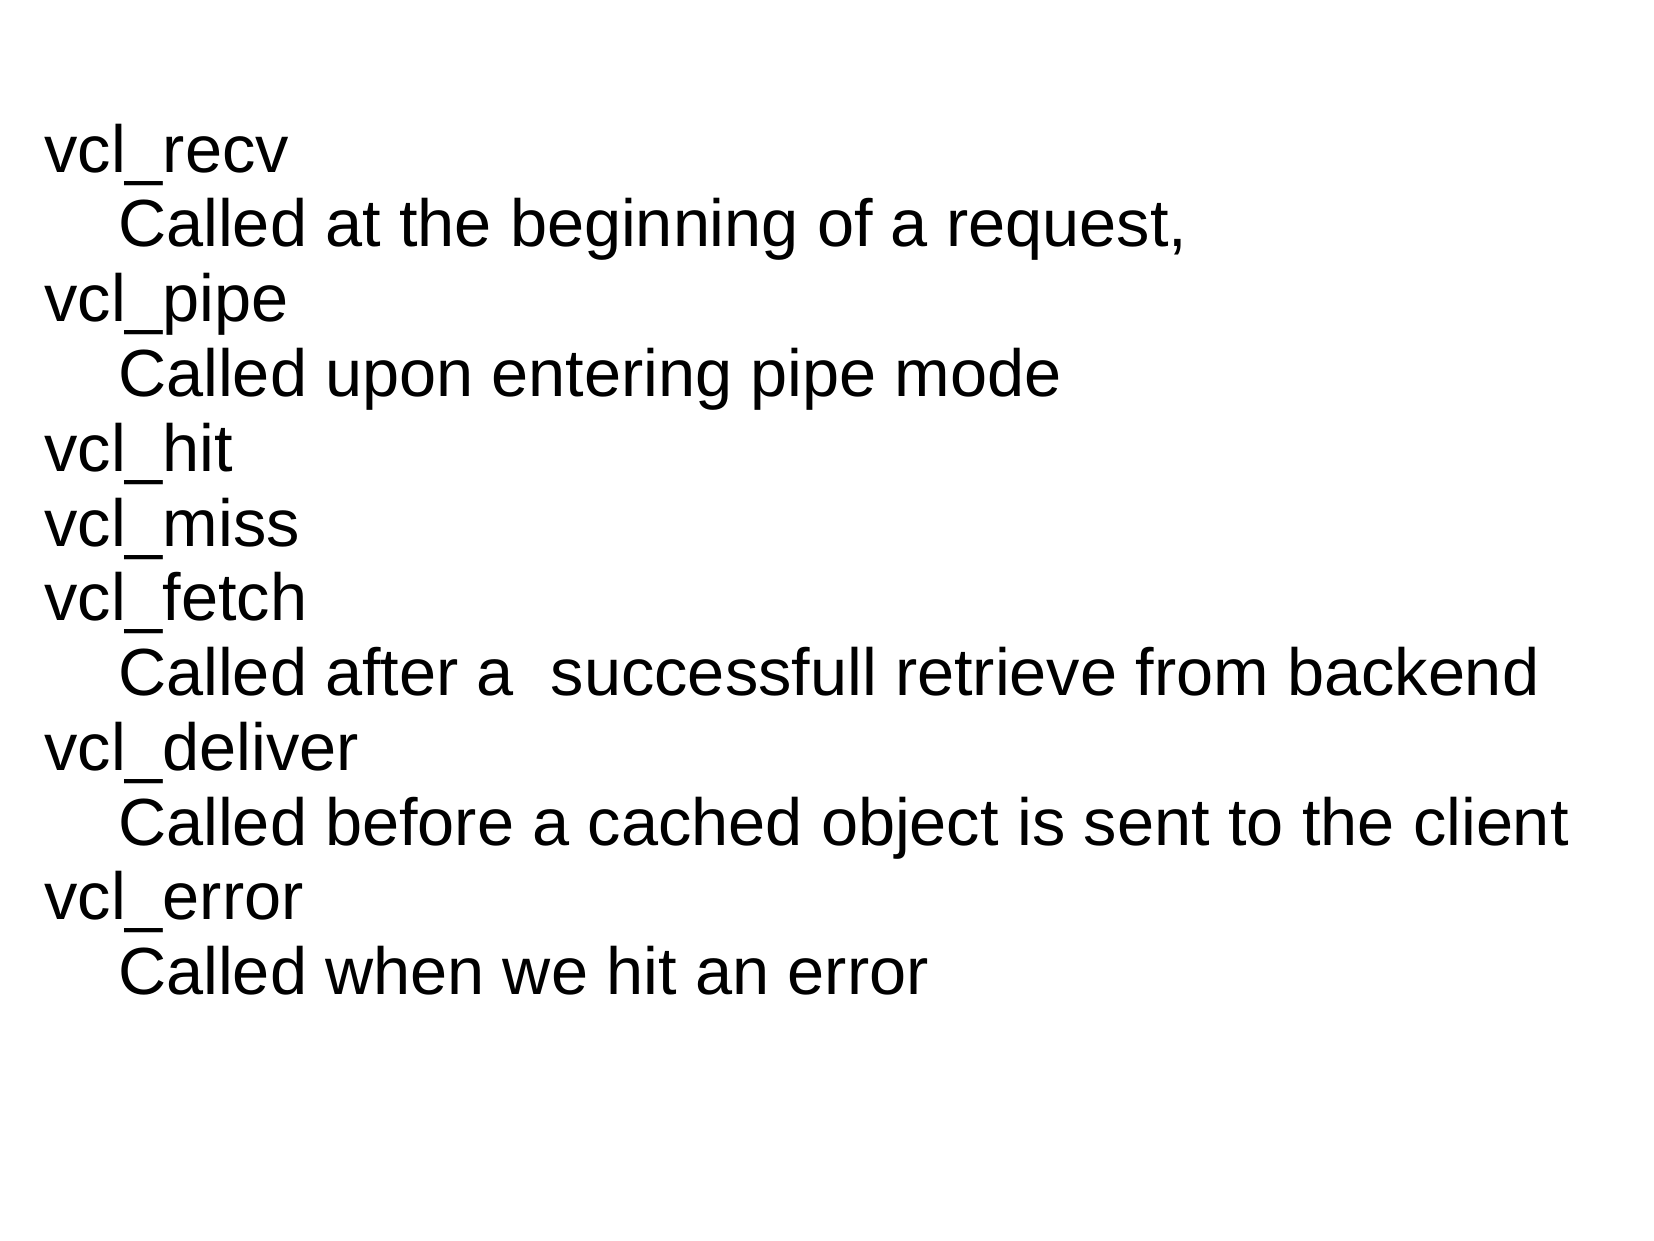

vcl_recv
 Called at the beginning of a request,
vcl_pipe
 Called upon entering pipe mode
vcl_hit
vcl_miss
vcl_fetch
 Called after a successfull retrieve from backend
vcl_deliver
 Called before a cached object is sent to the client
vcl_error
 Called when we hit an error